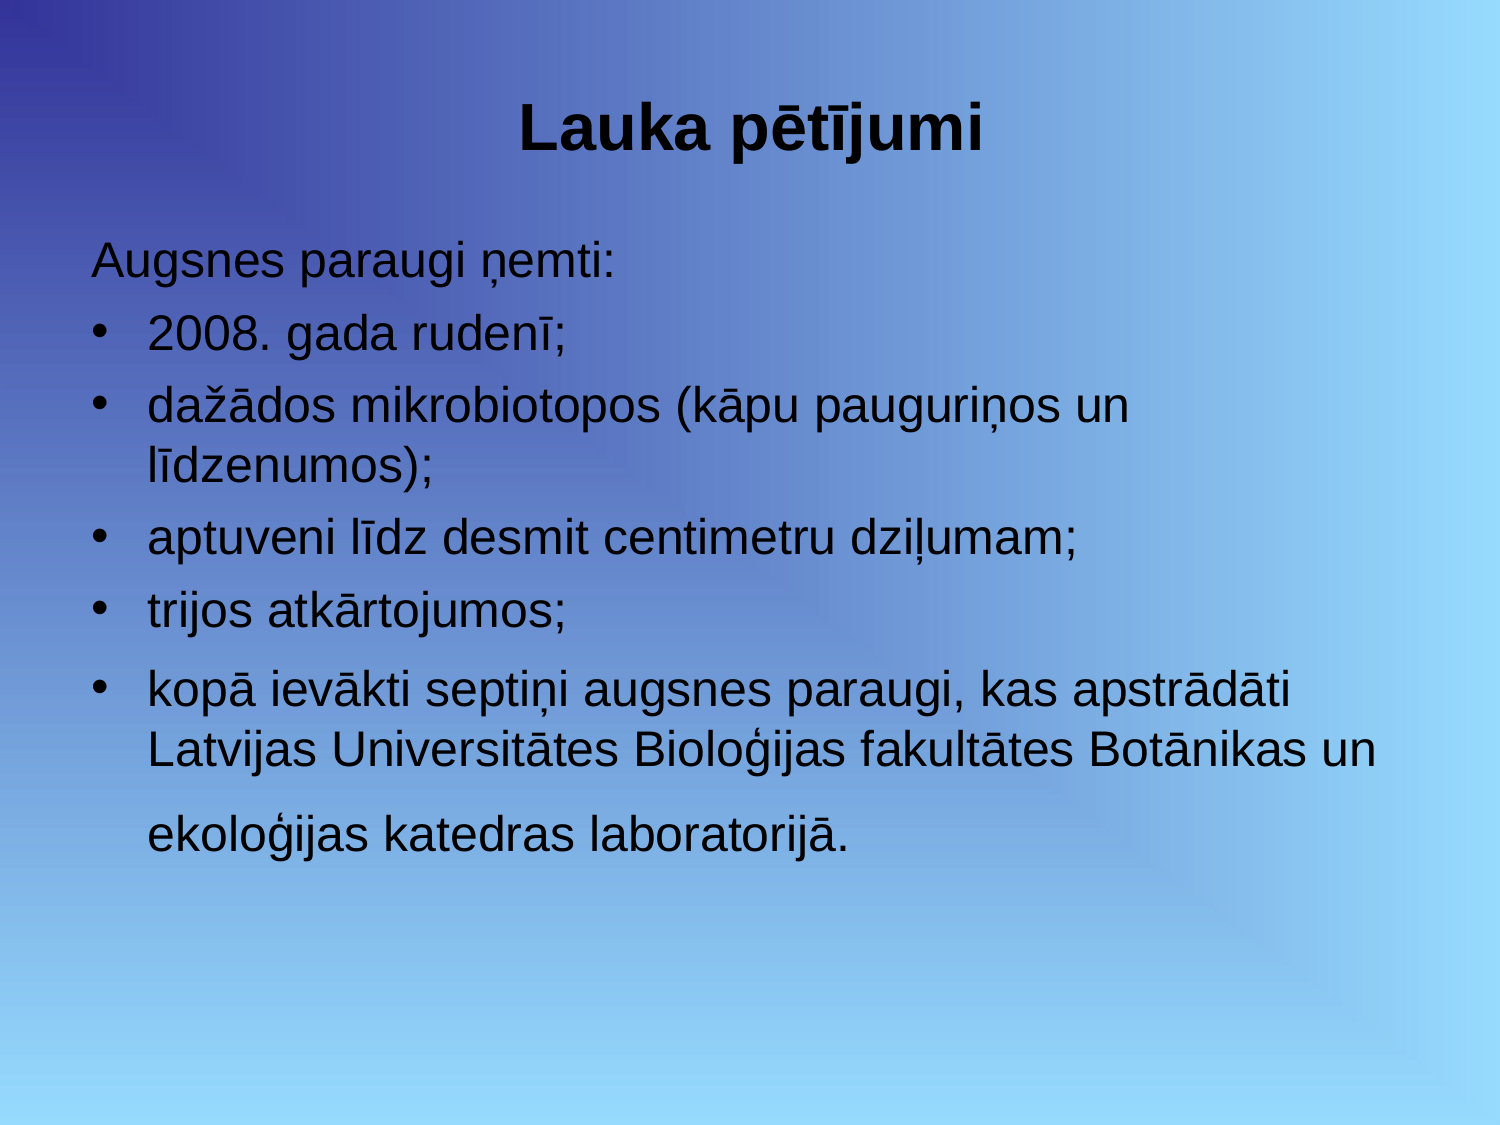

# Lauka pētījumi
Augsnes paraugi ņemti:
2008. gada rudenī;
dažādos mikrobiotopos (kāpu pauguriņos un līdzenumos);
aptuveni līdz desmit centimetru dziļumam;
trijos atkārtojumos;
kopā ievākti septiņi augsnes paraugi, kas apstrādāti Latvijas Universitātes Bioloģijas fakultātes Botānikas un ekoloģijas katedras laboratorijā.